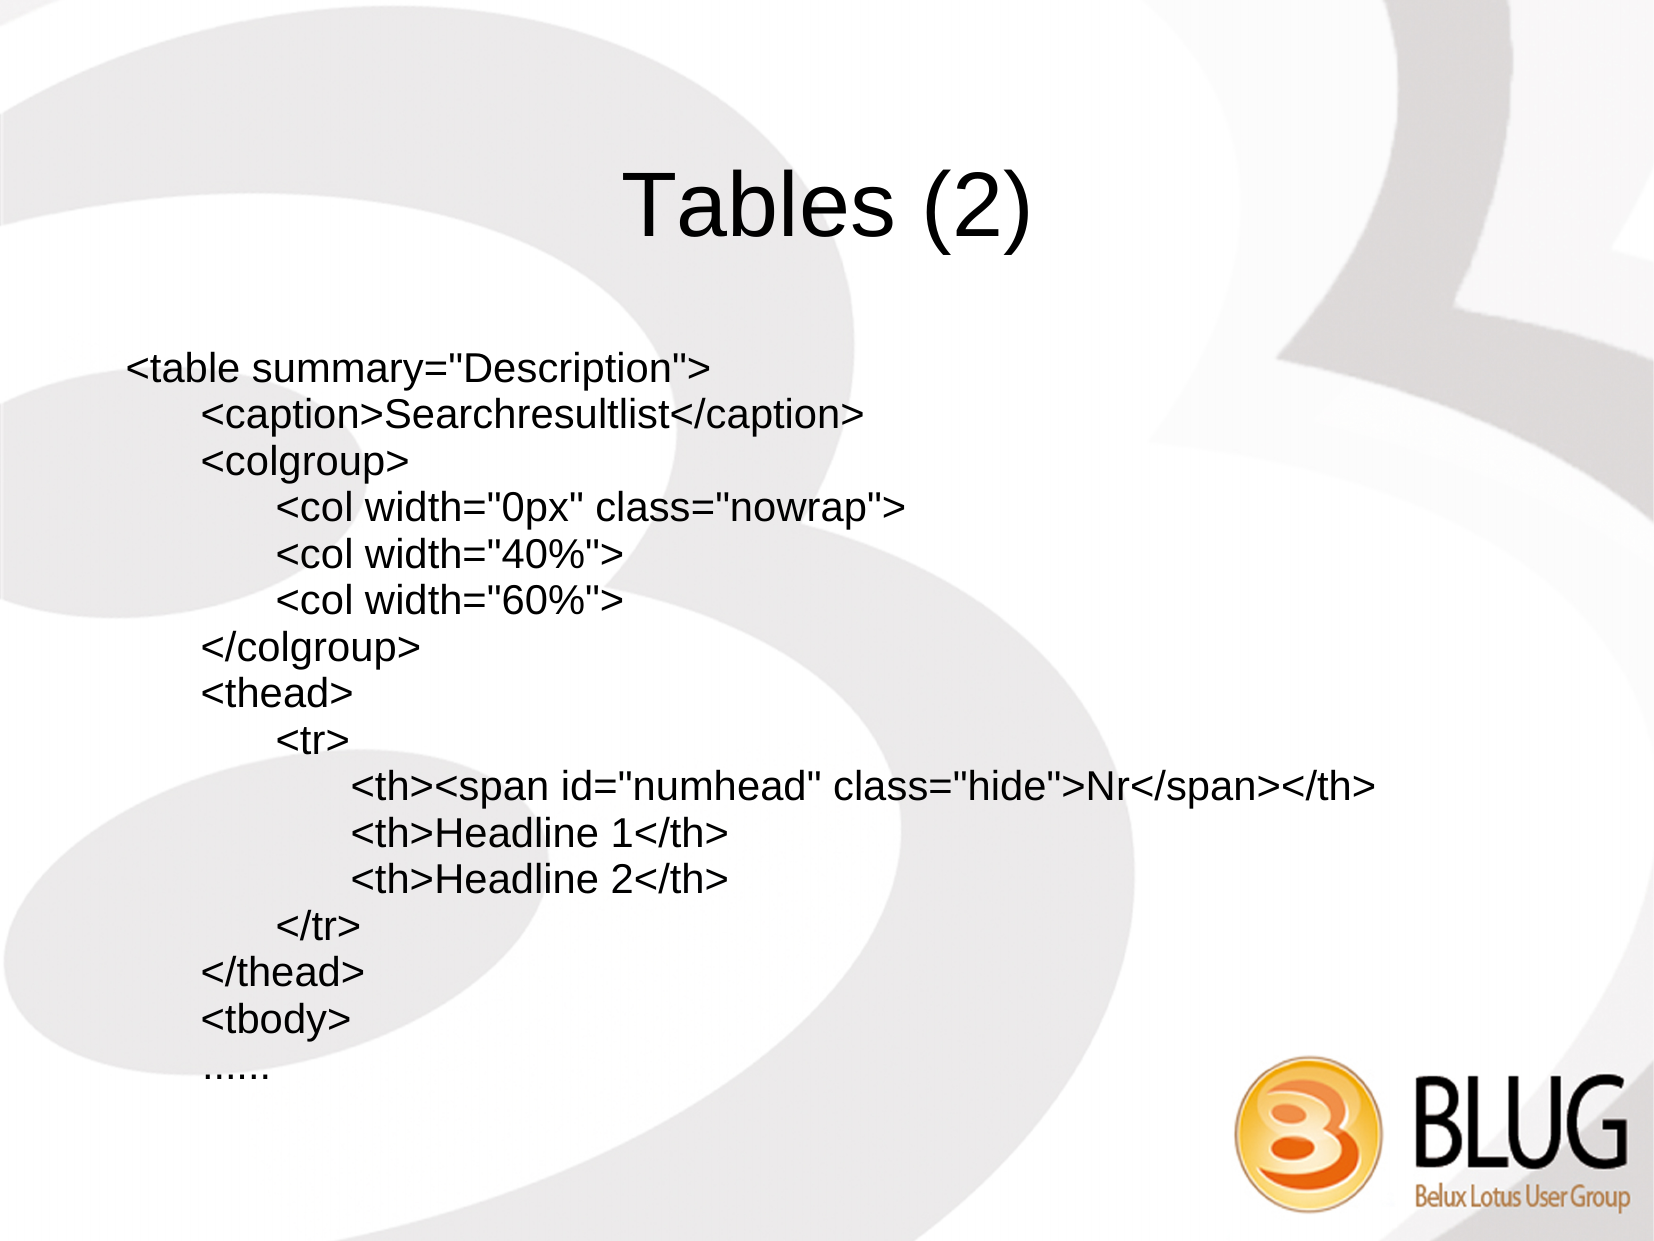

# Tables (2)
	<table summary="Description">
		<caption>Searchresultlist</caption>
		<colgroup>
			<col width="0px" class="nowrap">
			<col width="40%">
			<col width="60%">
		</colgroup>
		<thead>
			<tr>
				<th><span id="numhead" class="hide">Nr</span></th>
				<th>Headline 1</th>
				<th>Headline 2</th>
			</tr>
		</thead>
		<tbody>
 ......